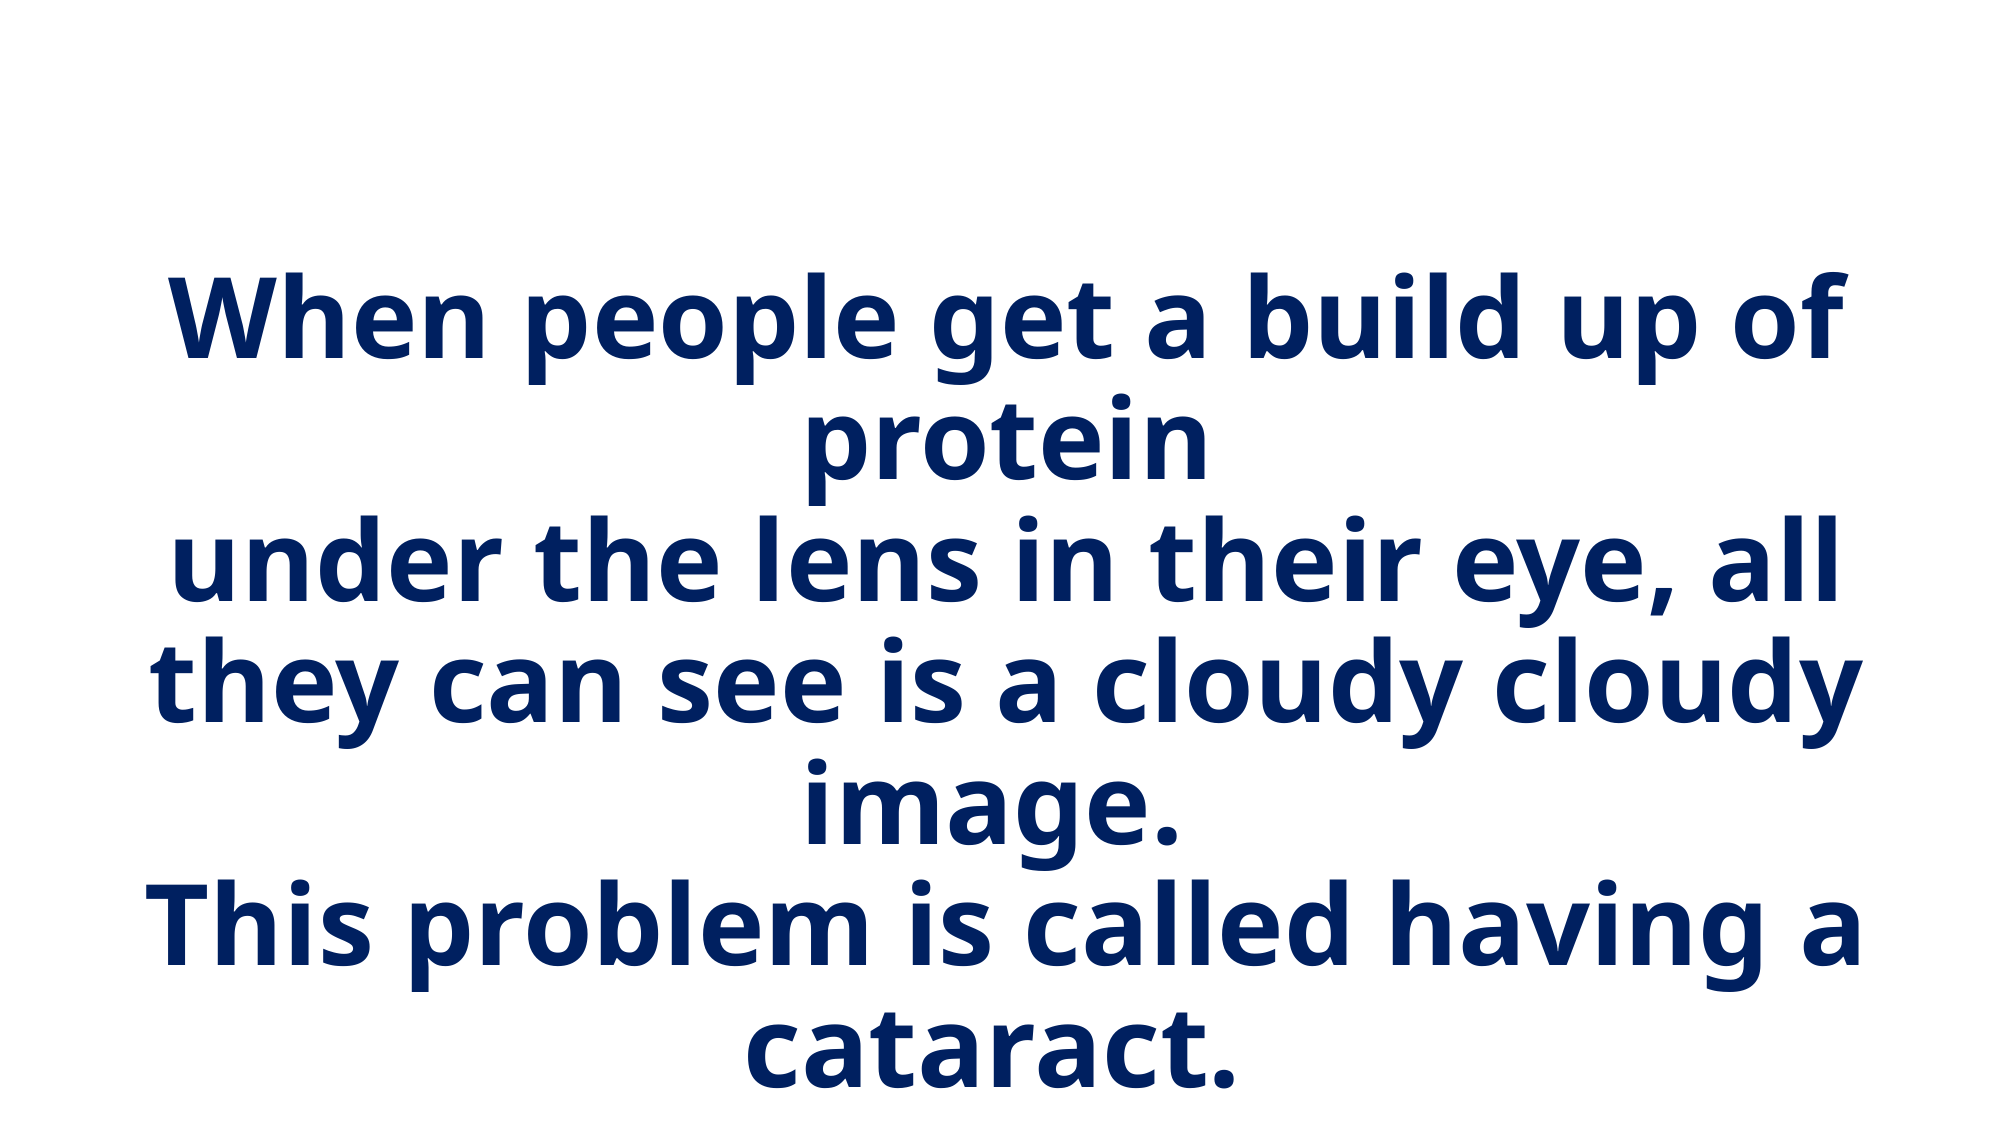

# When people get a build up of protein under the lens in their eye, all they can see is a cloudy cloudy image. This problem is called having a cataract. WHY?….because another name for a waterfall is a cataract.